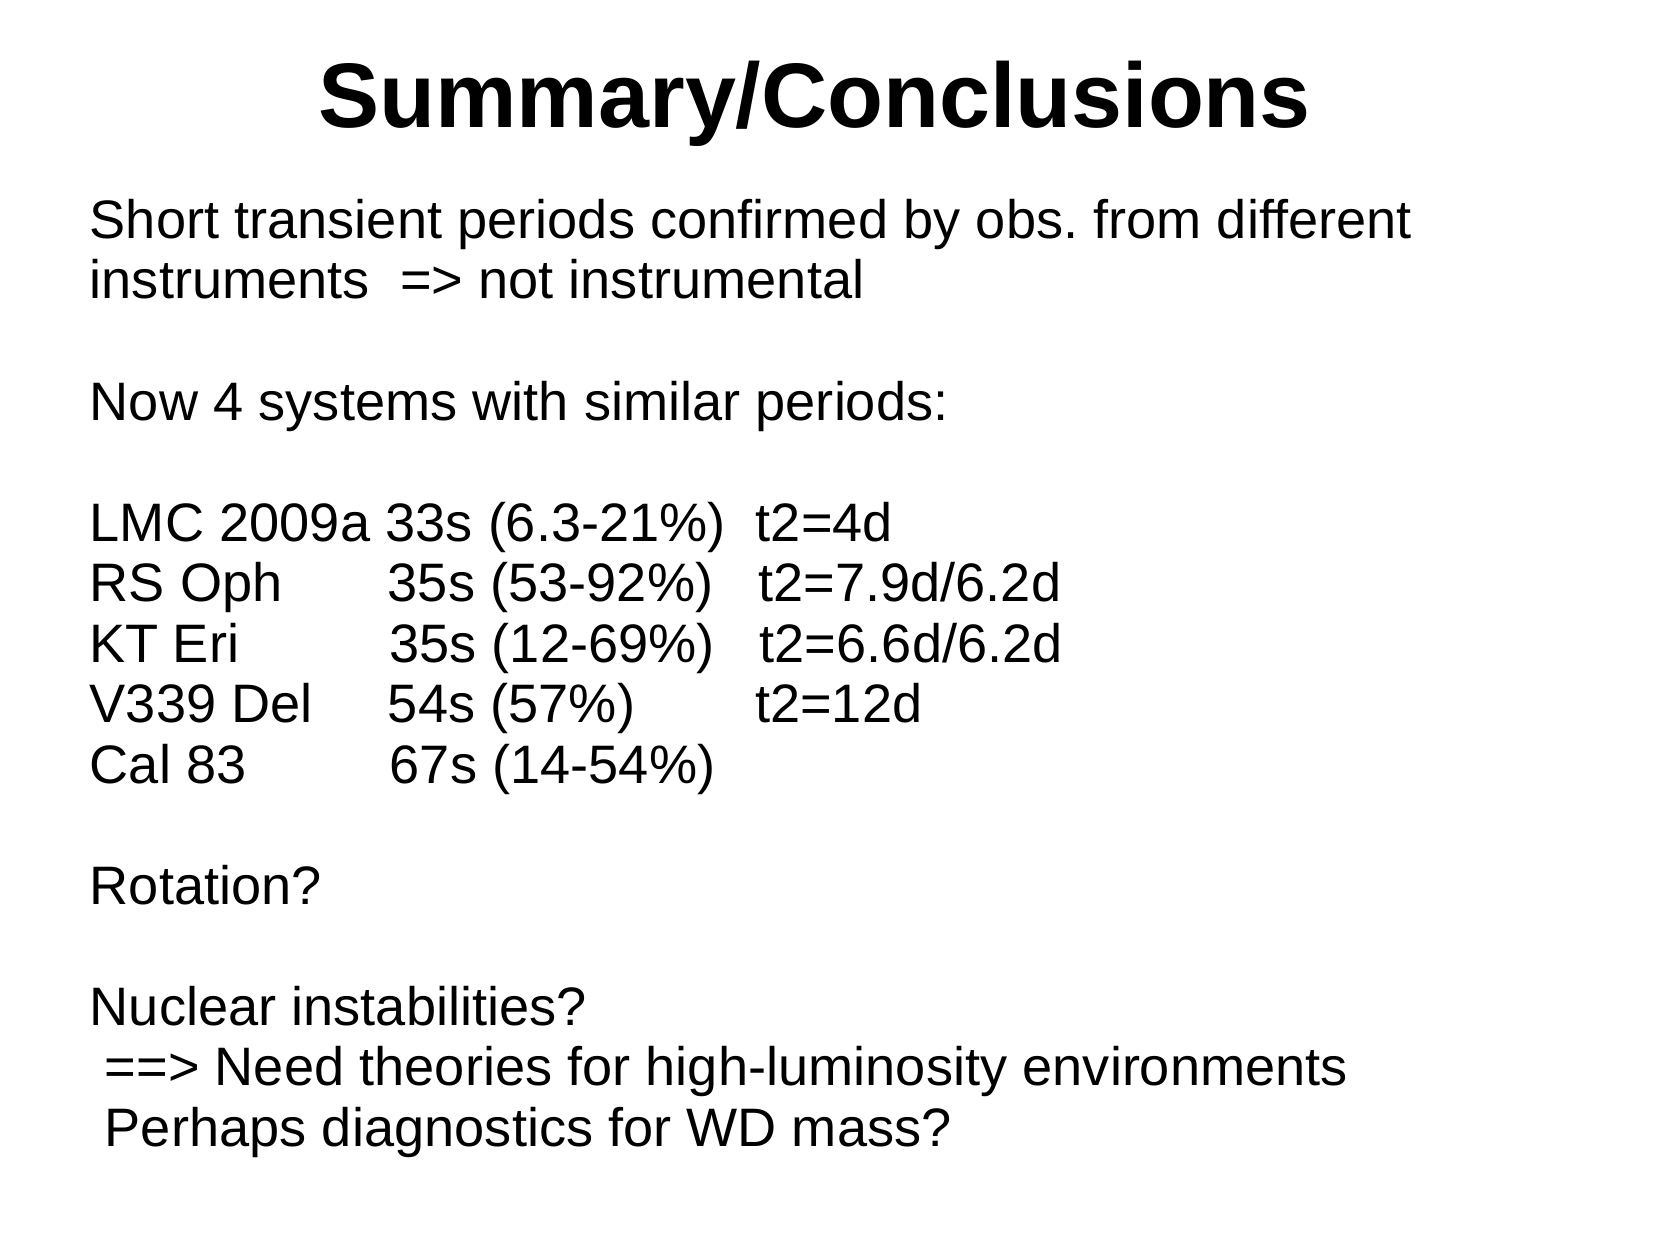

Summary/Conclusions
Short transient periods confirmed by obs. from different instruments => not instrumental
Now 4 systems with similar periods:
LMC 2009a 33s (6.3-21%) t2=4d
RS Oph 35s (53-92%) t2=7.9d/6.2d
KT Eri 35s (12-69%) t2=6.6d/6.2d
V339 Del 54s (57%) t2=12d
Cal 83 67s (14-54%)
Rotation?
Nuclear instabilities?
 ==> Need theories for high-luminosity environments
 Perhaps diagnostics for WD mass?